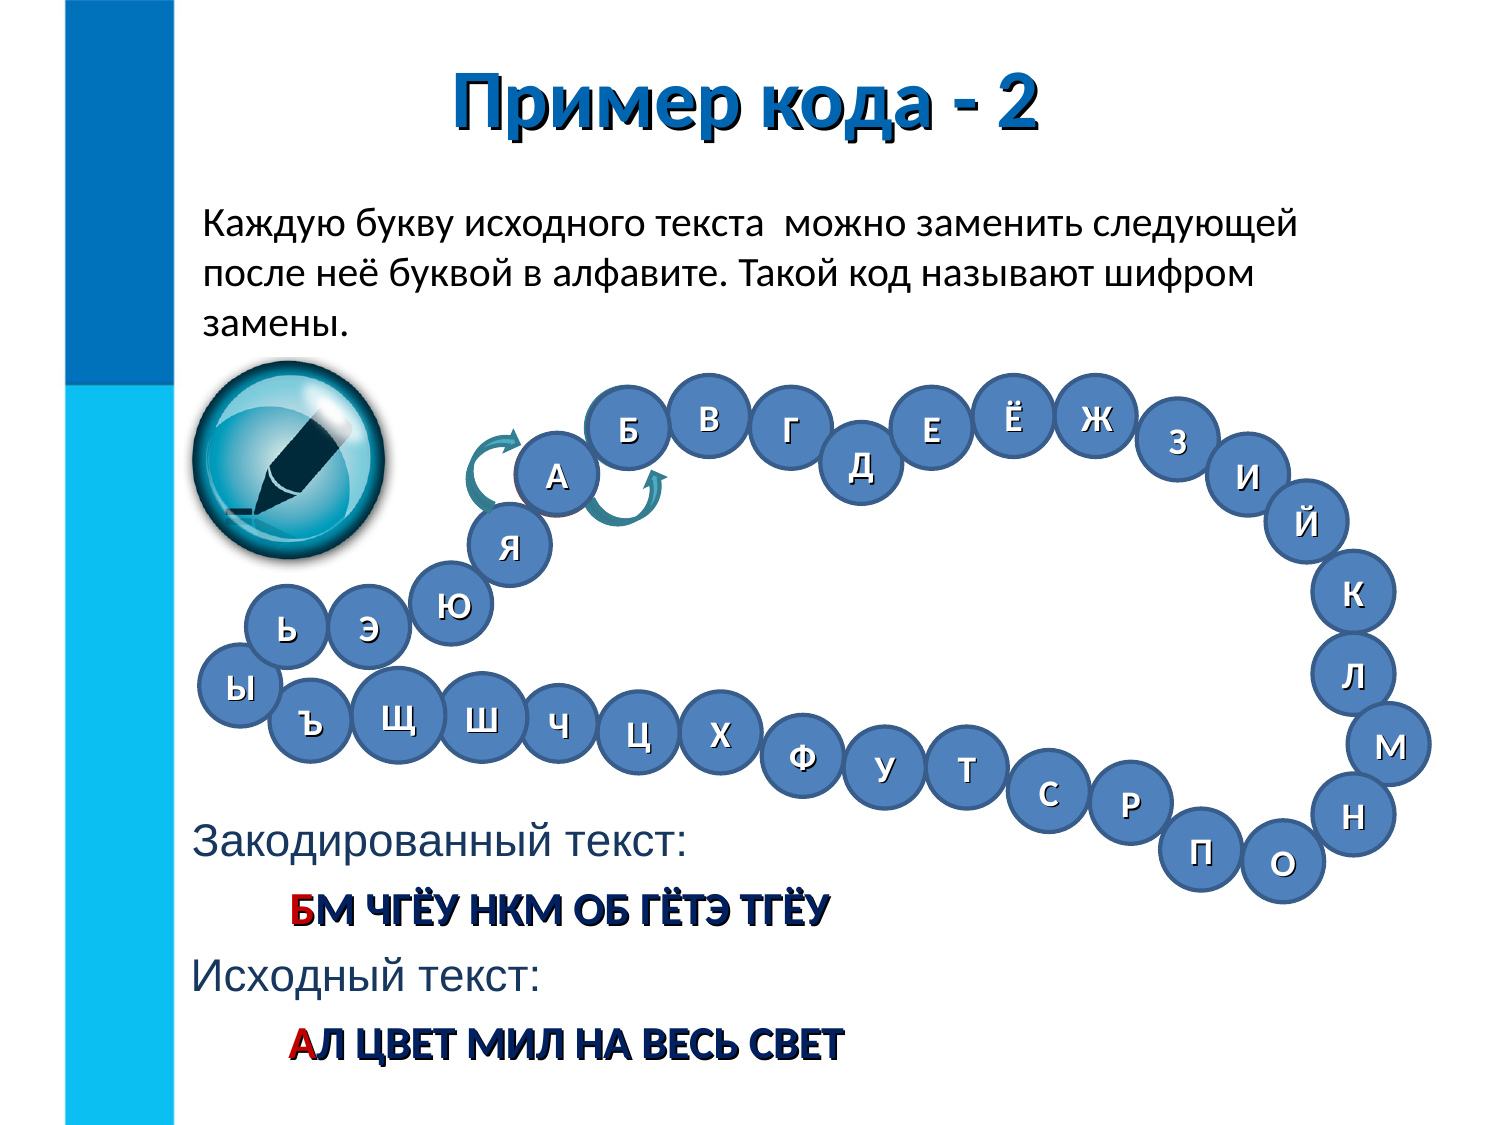

Пример кода - 2
# Каждую букву исходного текста можно заменить следующей после неё буквой в алфавите. Такой код называют шифром замены.
В
Ё
Ж
Б
Г
Е
Б
З
Д
А
А
И
Й
Я
К
Ю
Ь
Э
Л
Ы
Щ
Ш
Ъ
Ч
Ц
Х
М
Ф
У
Т
С
Р
Н
Закодированный текст:
БМ ЧГЁУ НКМ ОБ ГЁТЭ ТГЁУ
П
О
Исходный текст:
АЛ ЦВЕТ МИЛ НА ВЕСЬ СВЕТ